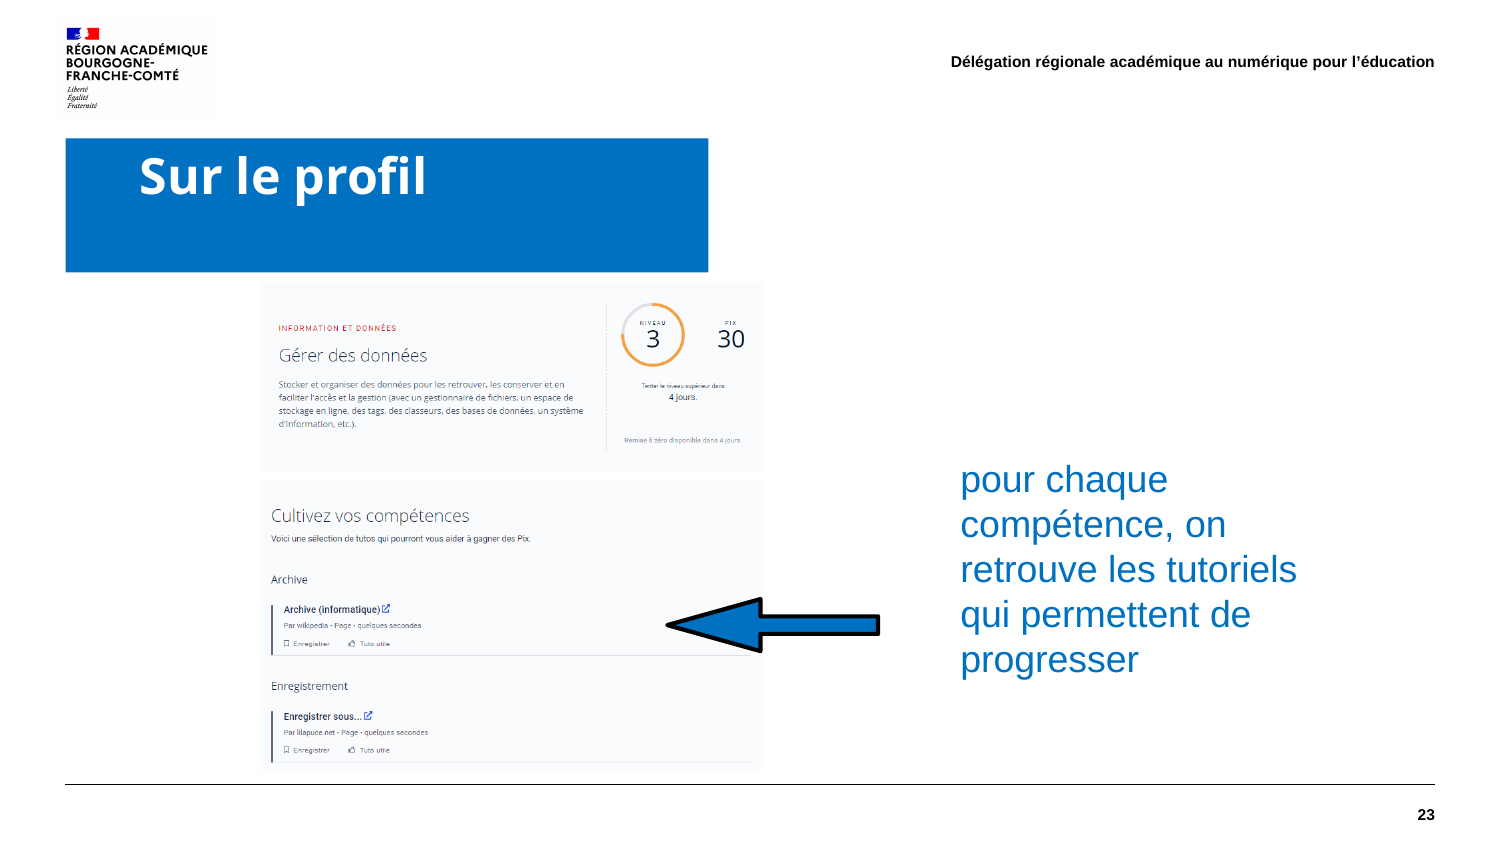

Délégation régionale académique au numérique pour l’éducation
# Sur le profil
pour chaque compétence, on retrouve les tutoriels qui permettent de progresser